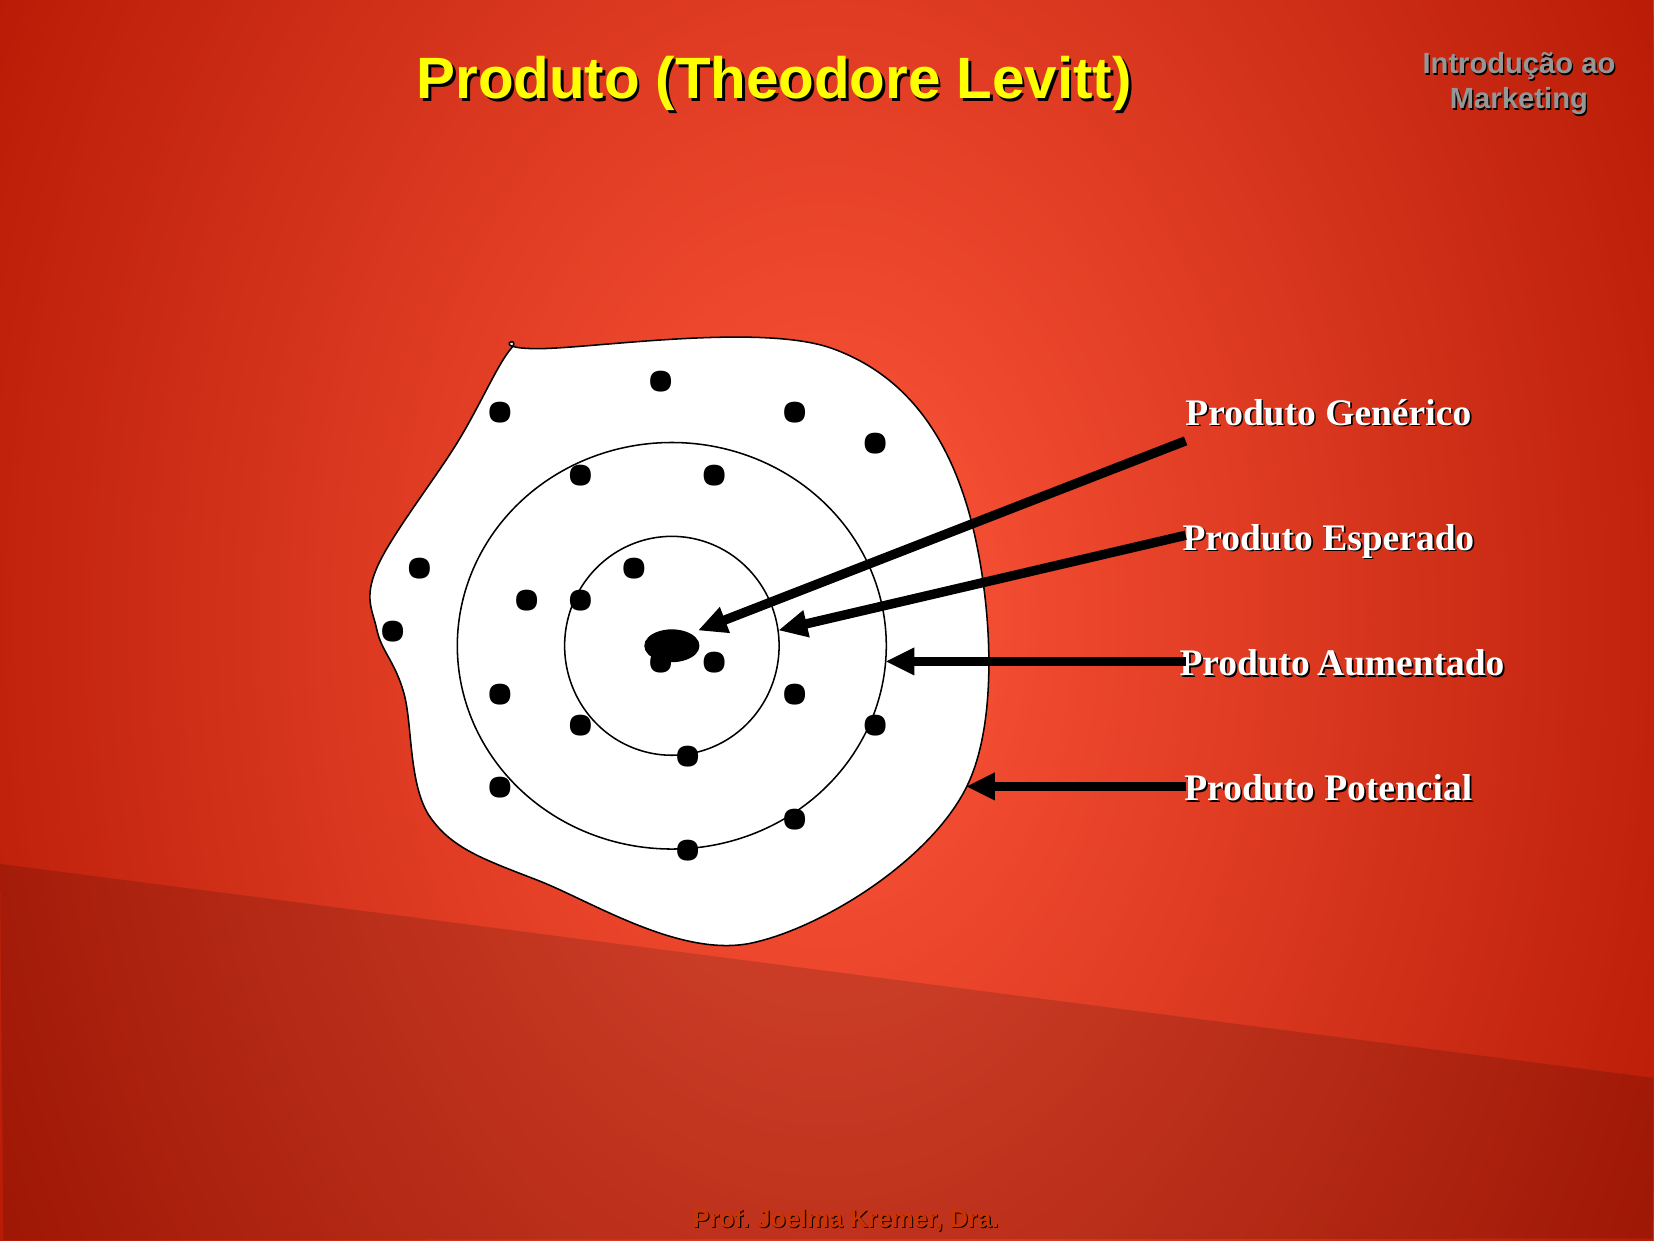

# Introdução ao Marketing
Produto (Theodore Levitt)
Produto Genérico
Produto Esperado
Produto Aumentado
Produto Potencial





















Prof. Joelma Kremer, Dra.